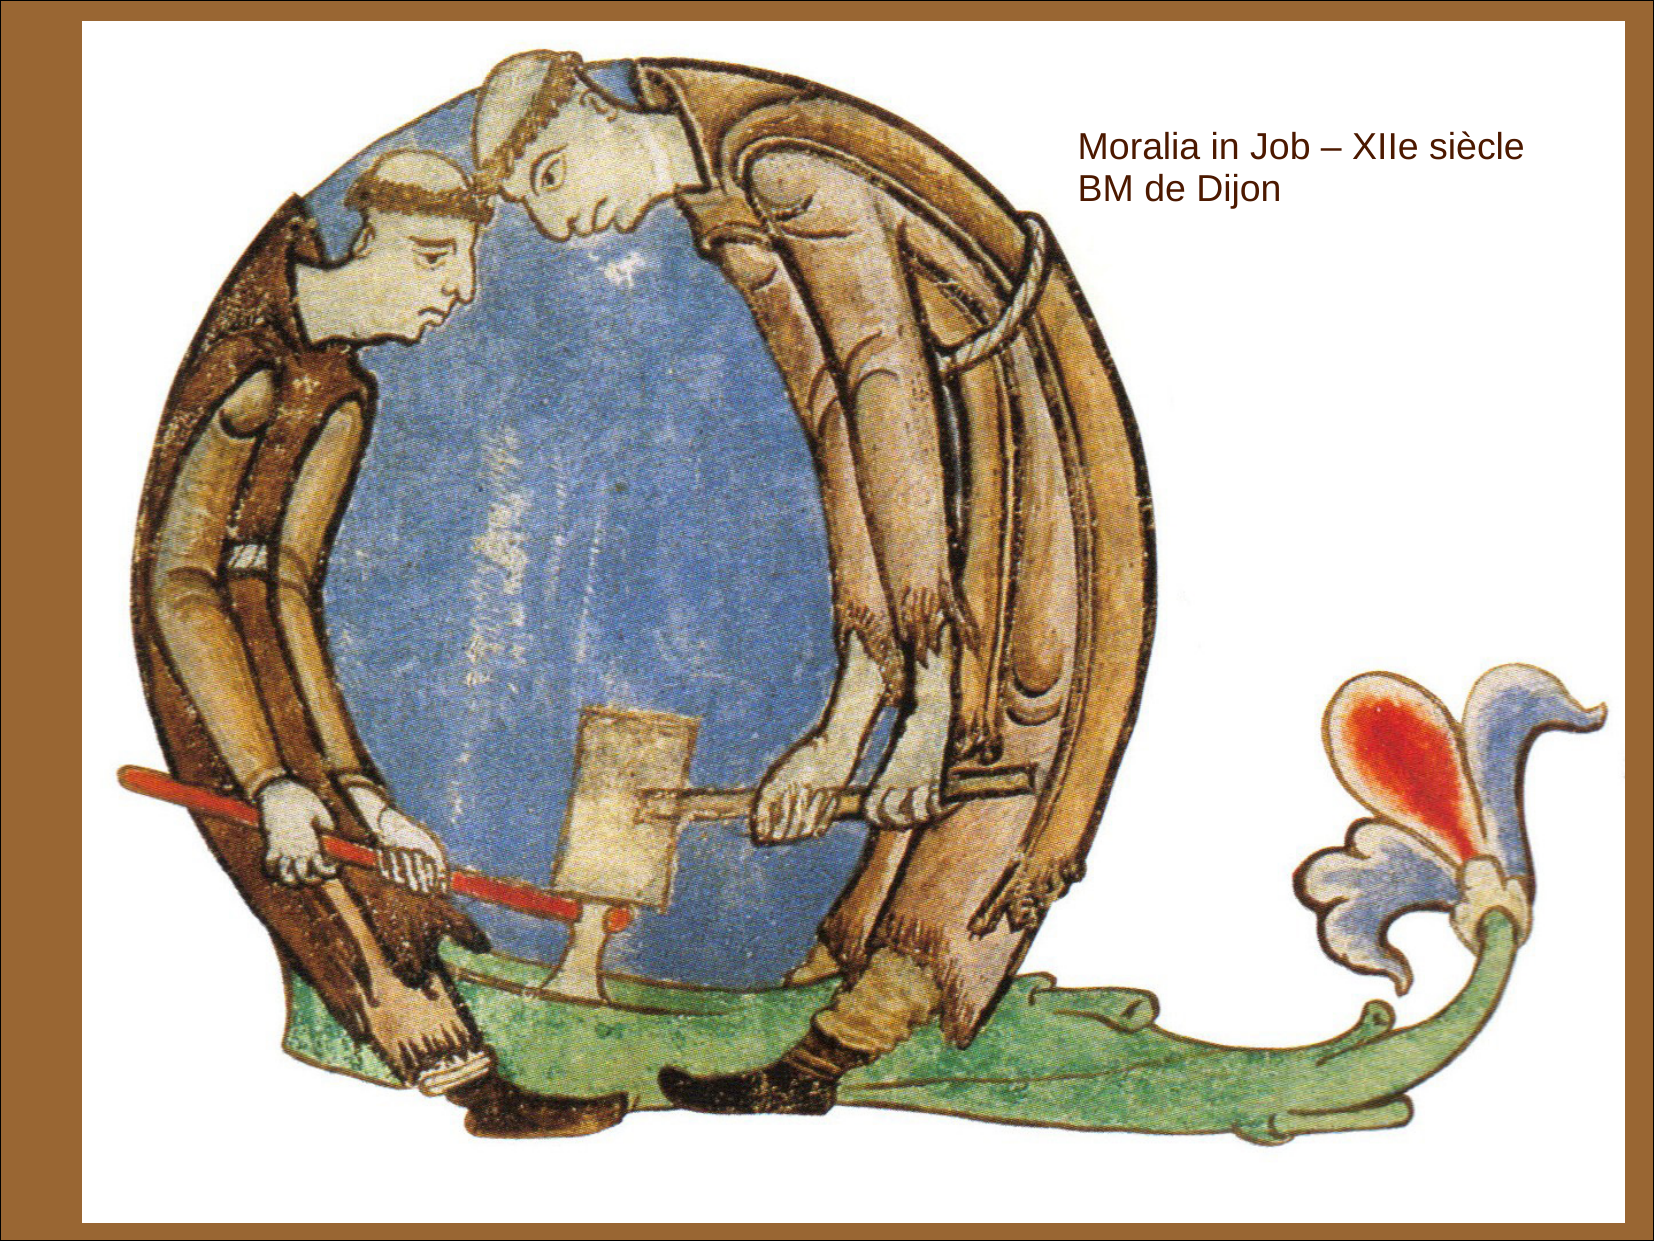

Moralia in Job – XIIe siècle
BM de Dijon